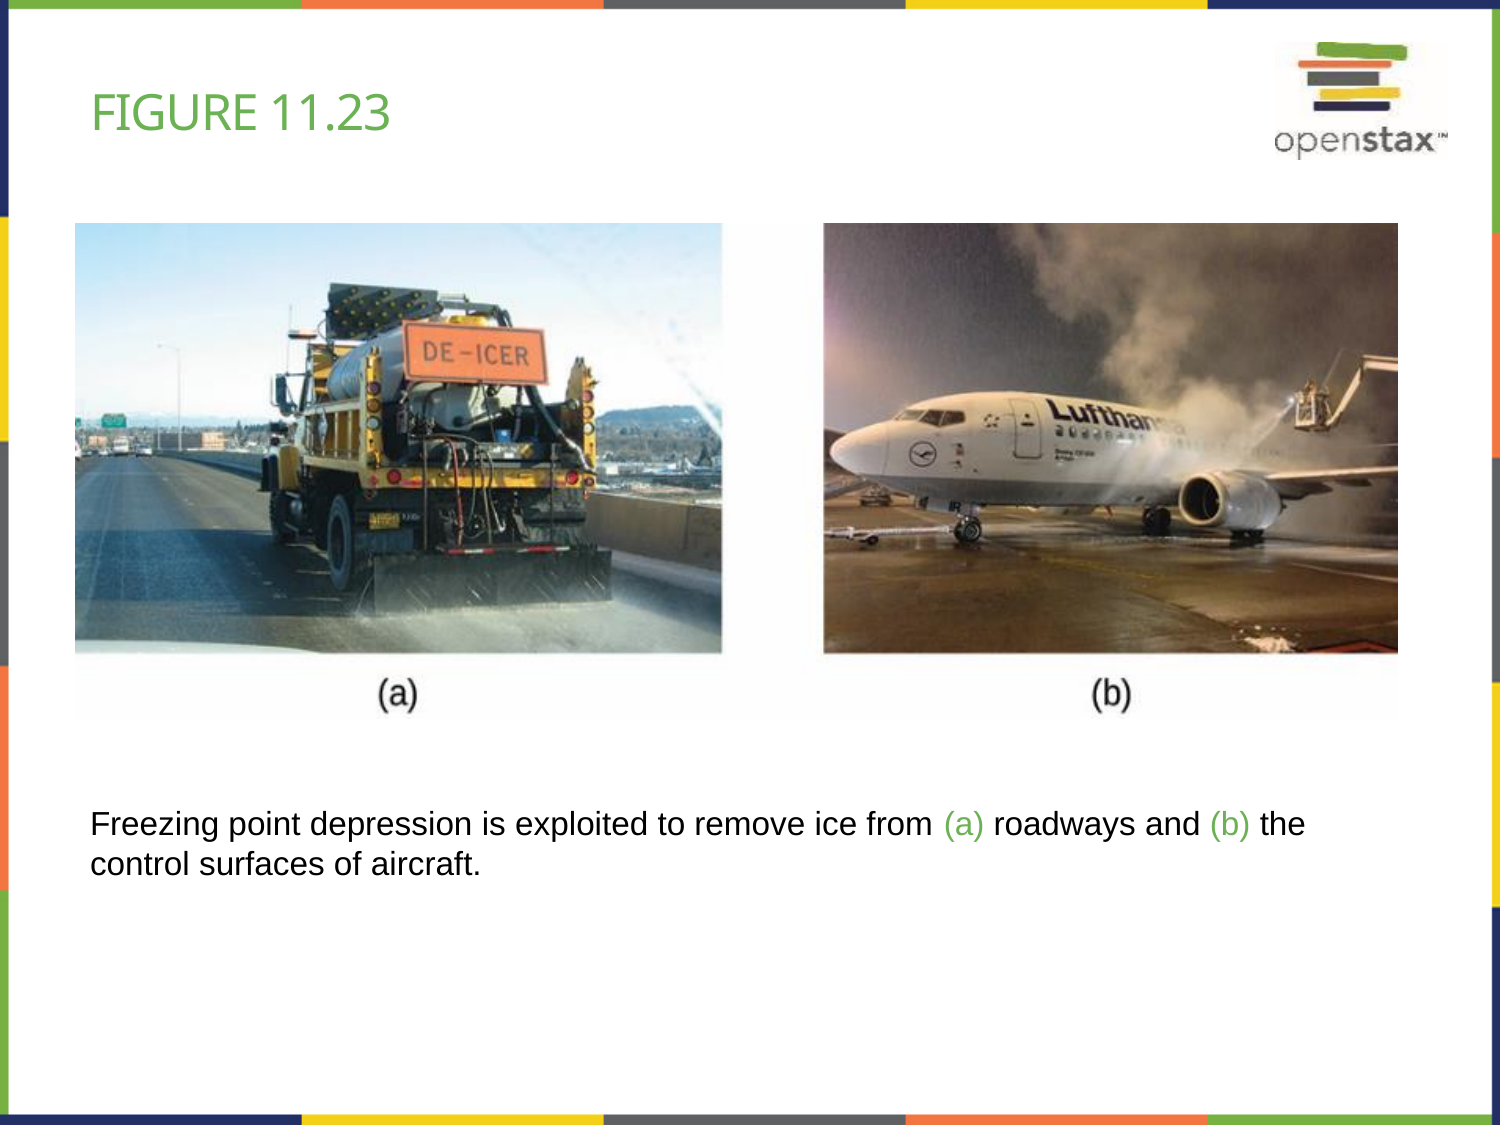

# Figure 11.23
Freezing point depression is exploited to remove ice from (a) roadways and (b) the control surfaces of aircraft.